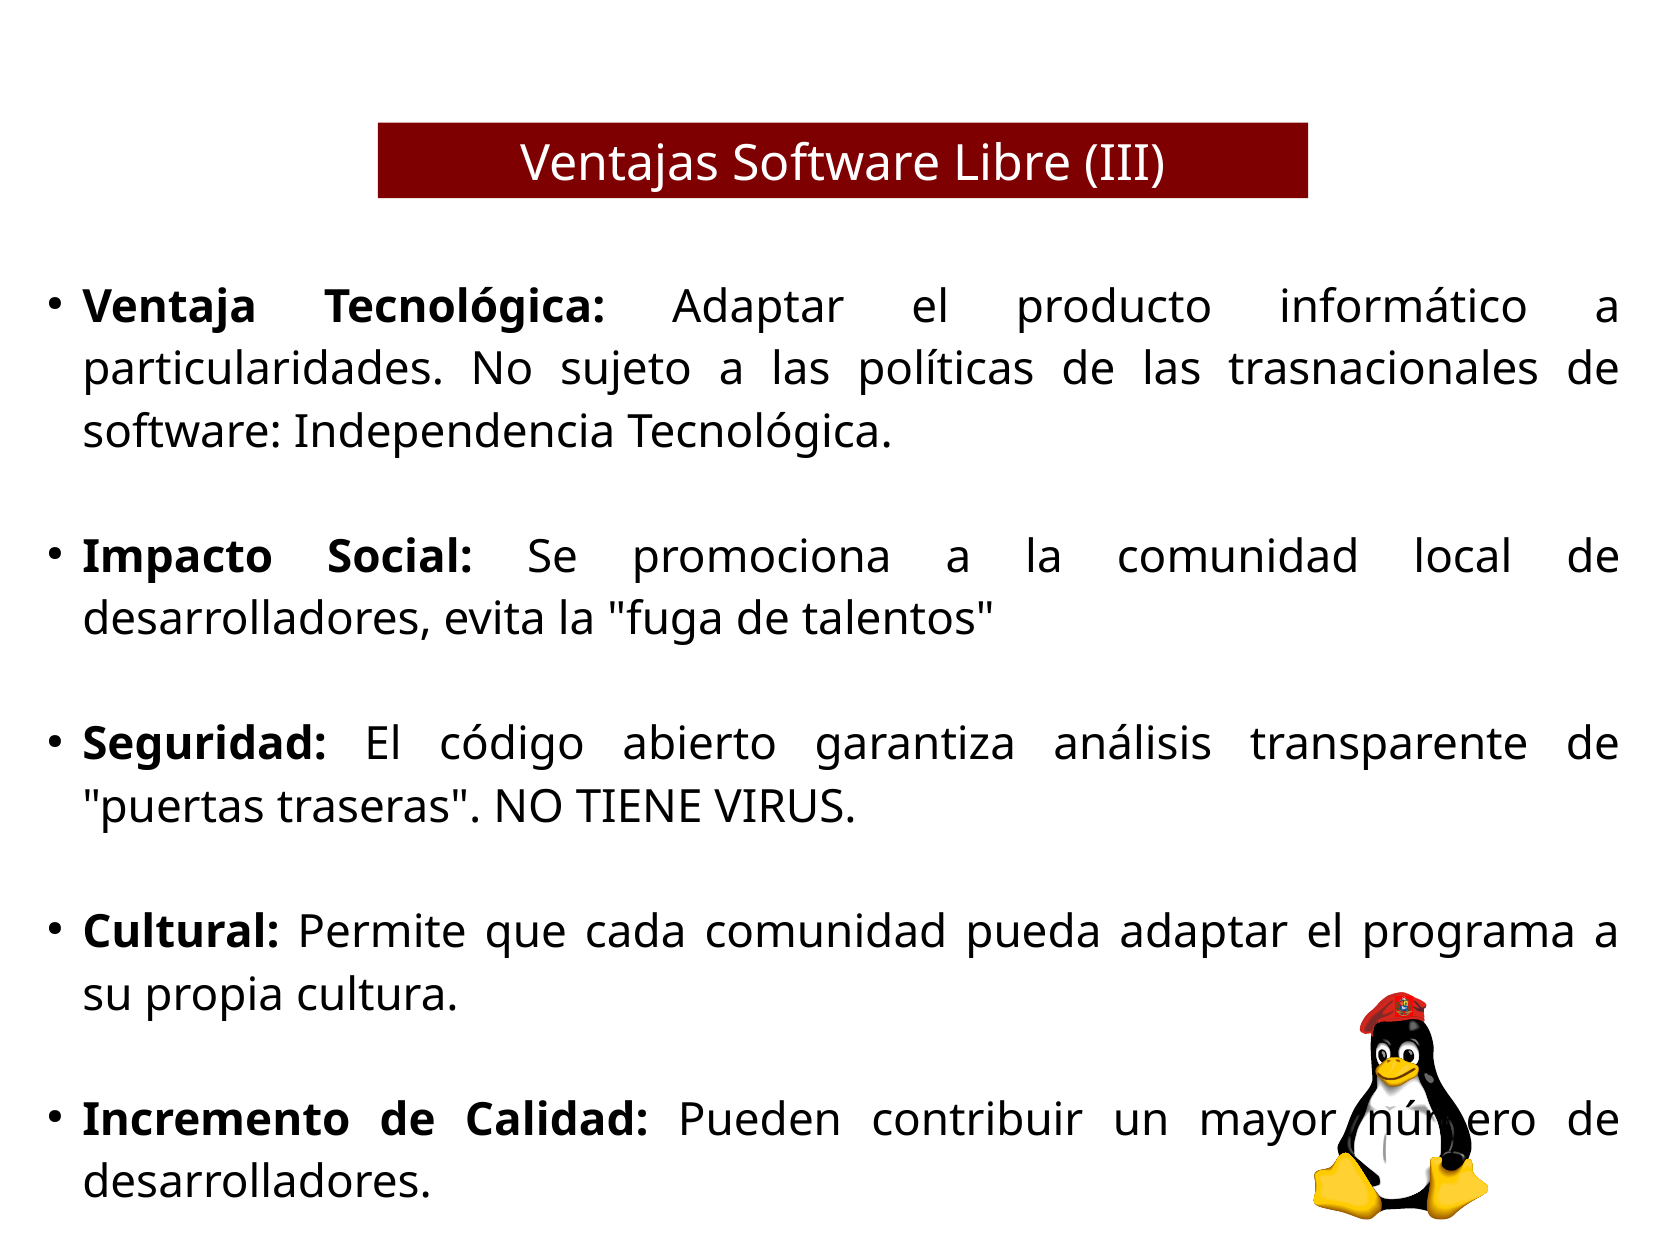

Ventajas Software Libre (III)
Ventaja Tecnológica: Adaptar el producto informático a particularidades. No sujeto a las políticas de las trasnacionales de software: Independencia Tecnológica.
Impacto Social: Se promociona a la comunidad local de desarrolladores, evita la "fuga de talentos"
Seguridad: El código abierto garantiza análisis transparente de "puertas traseras". NO TIENE VIRUS.
Cultural: Permite que cada comunidad pueda adaptar el programa a su propia cultura.
Incremento de Calidad: Pueden contribuir un mayor número de desarrolladores.